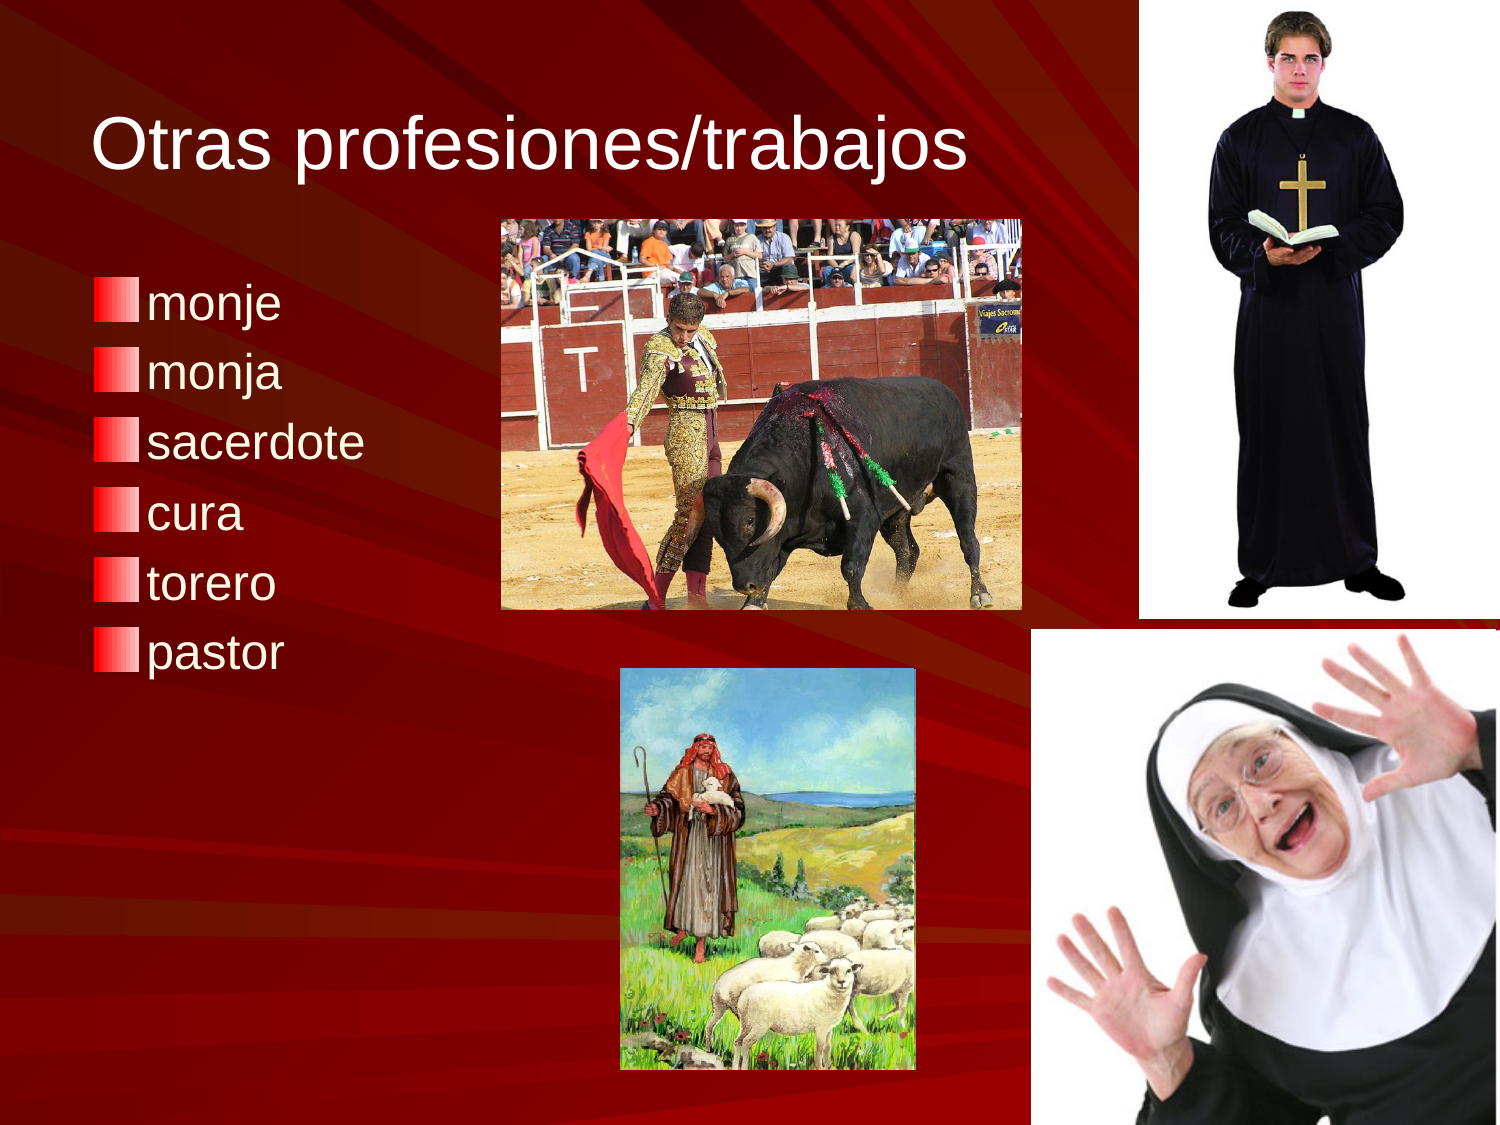

# Otras profesiones/trabajos
monje
monja
sacerdote
cura
torero
pastor